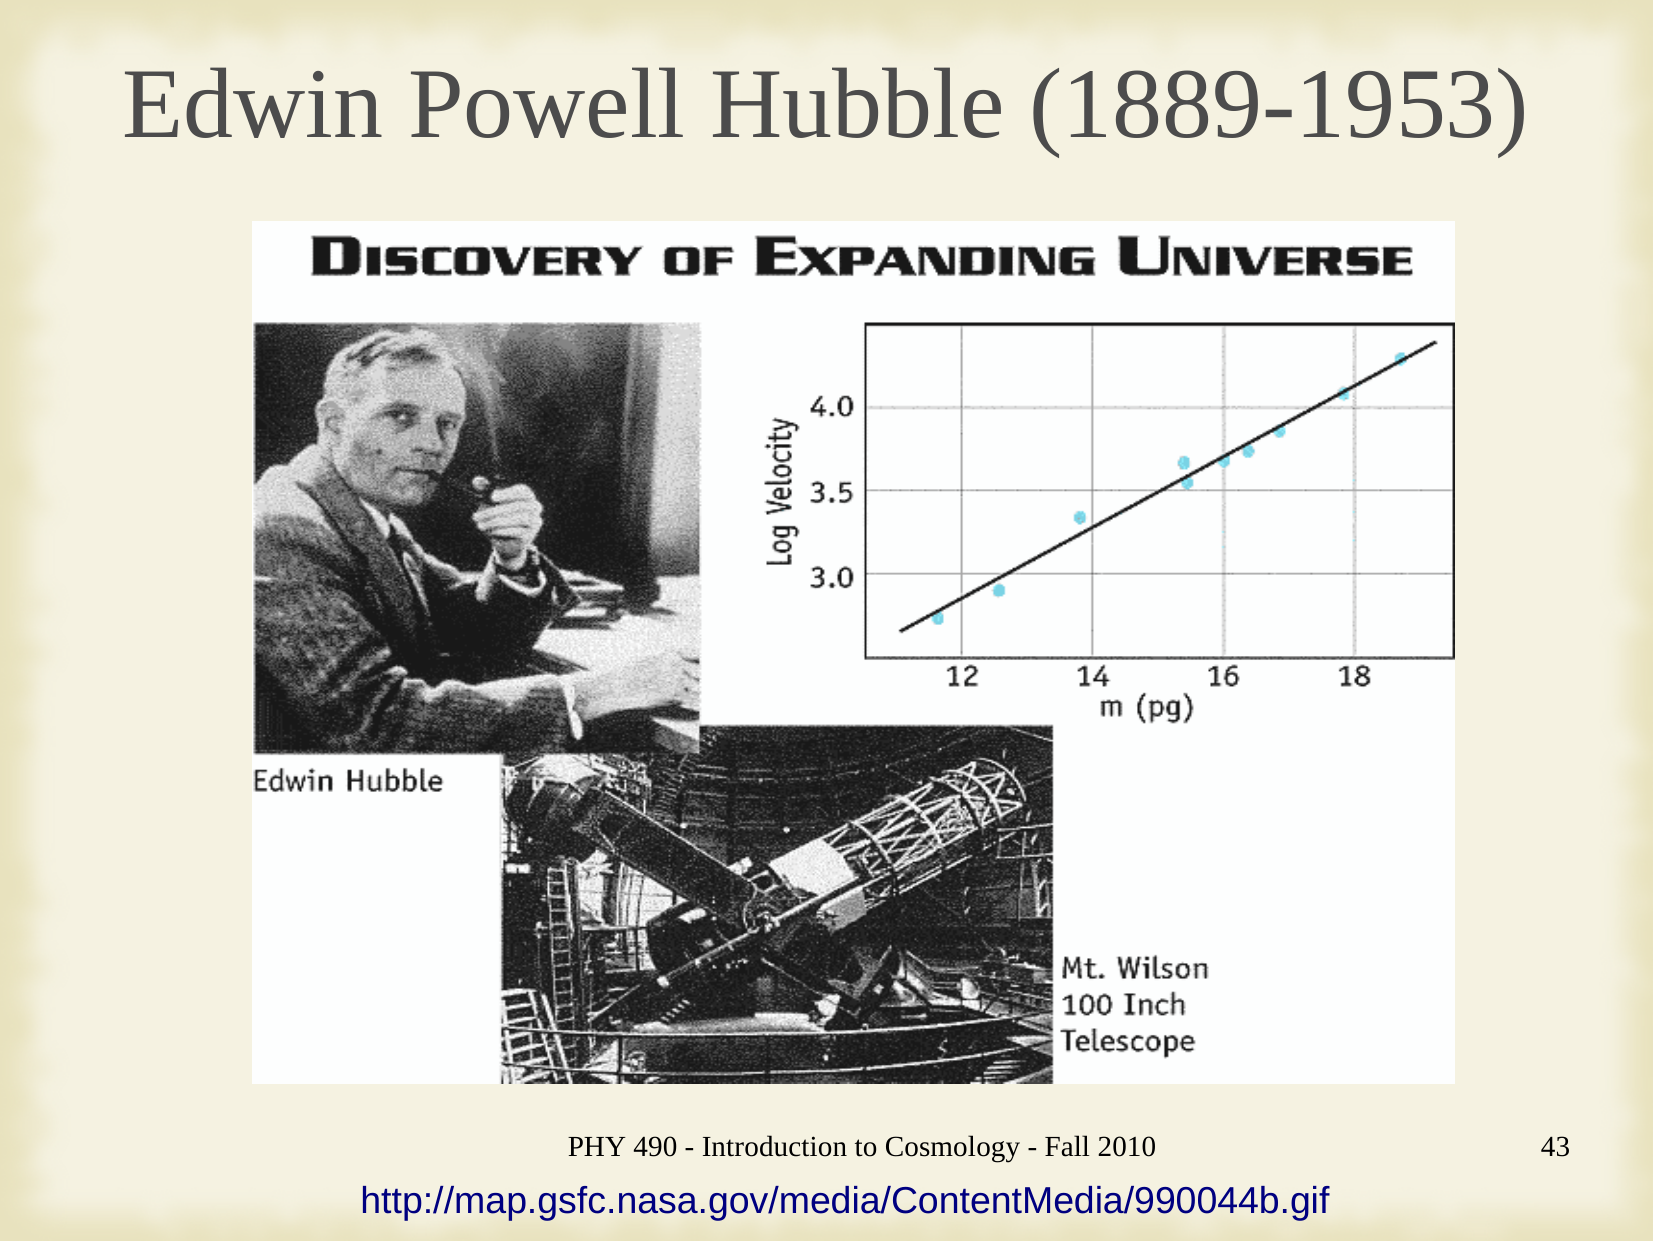

# Edwin Powell Hubble (1889-1953)
PHY 490 - Introduction to Cosmology - Fall 2010
43
http://map.gsfc.nasa.gov/media/ContentMedia/990044b.gif